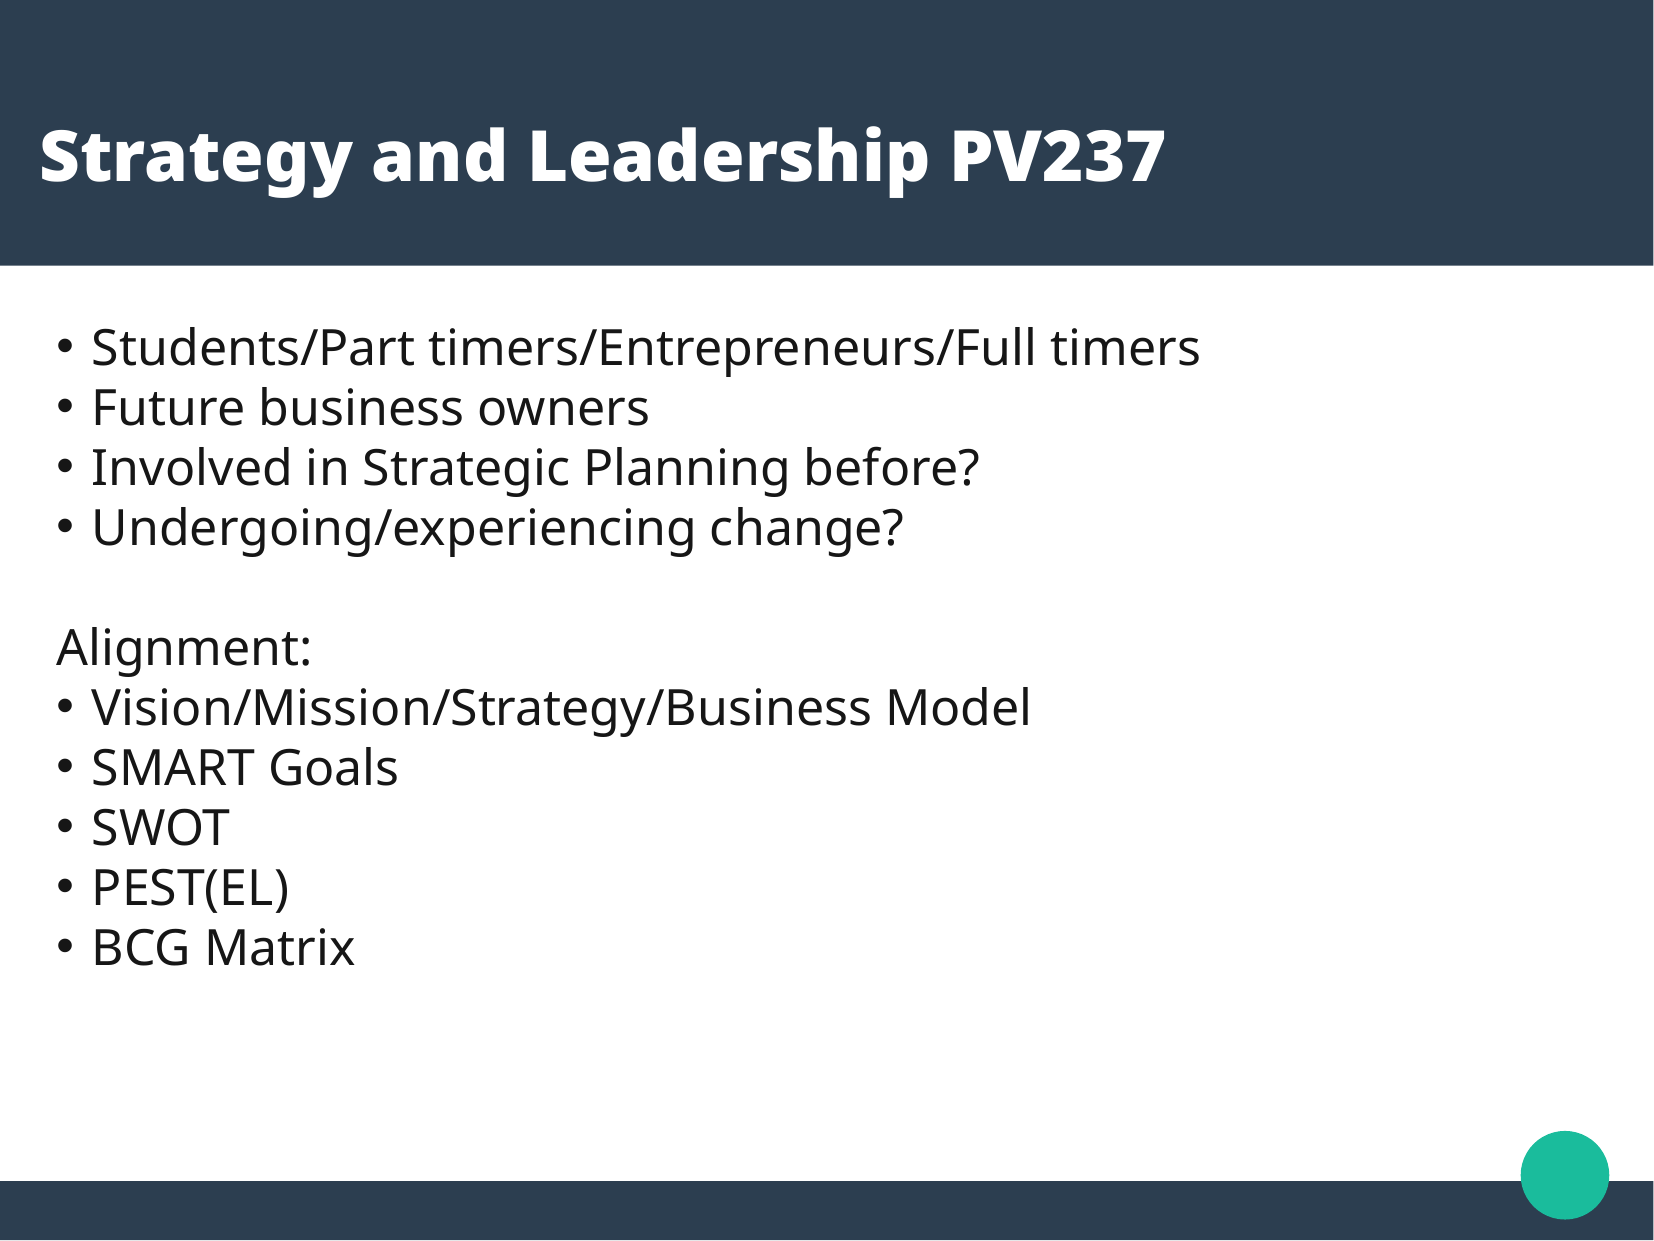

# Strategy and Leadership PV237
Students/Part timers/Entrepreneurs/Full timers
Future business owners
Involved in Strategic Planning before?
Undergoing/experiencing change?
Alignment:
Vision/Mission/Strategy/Business Model
SMART Goals
SWOT
PEST(EL)
BCG Matrix